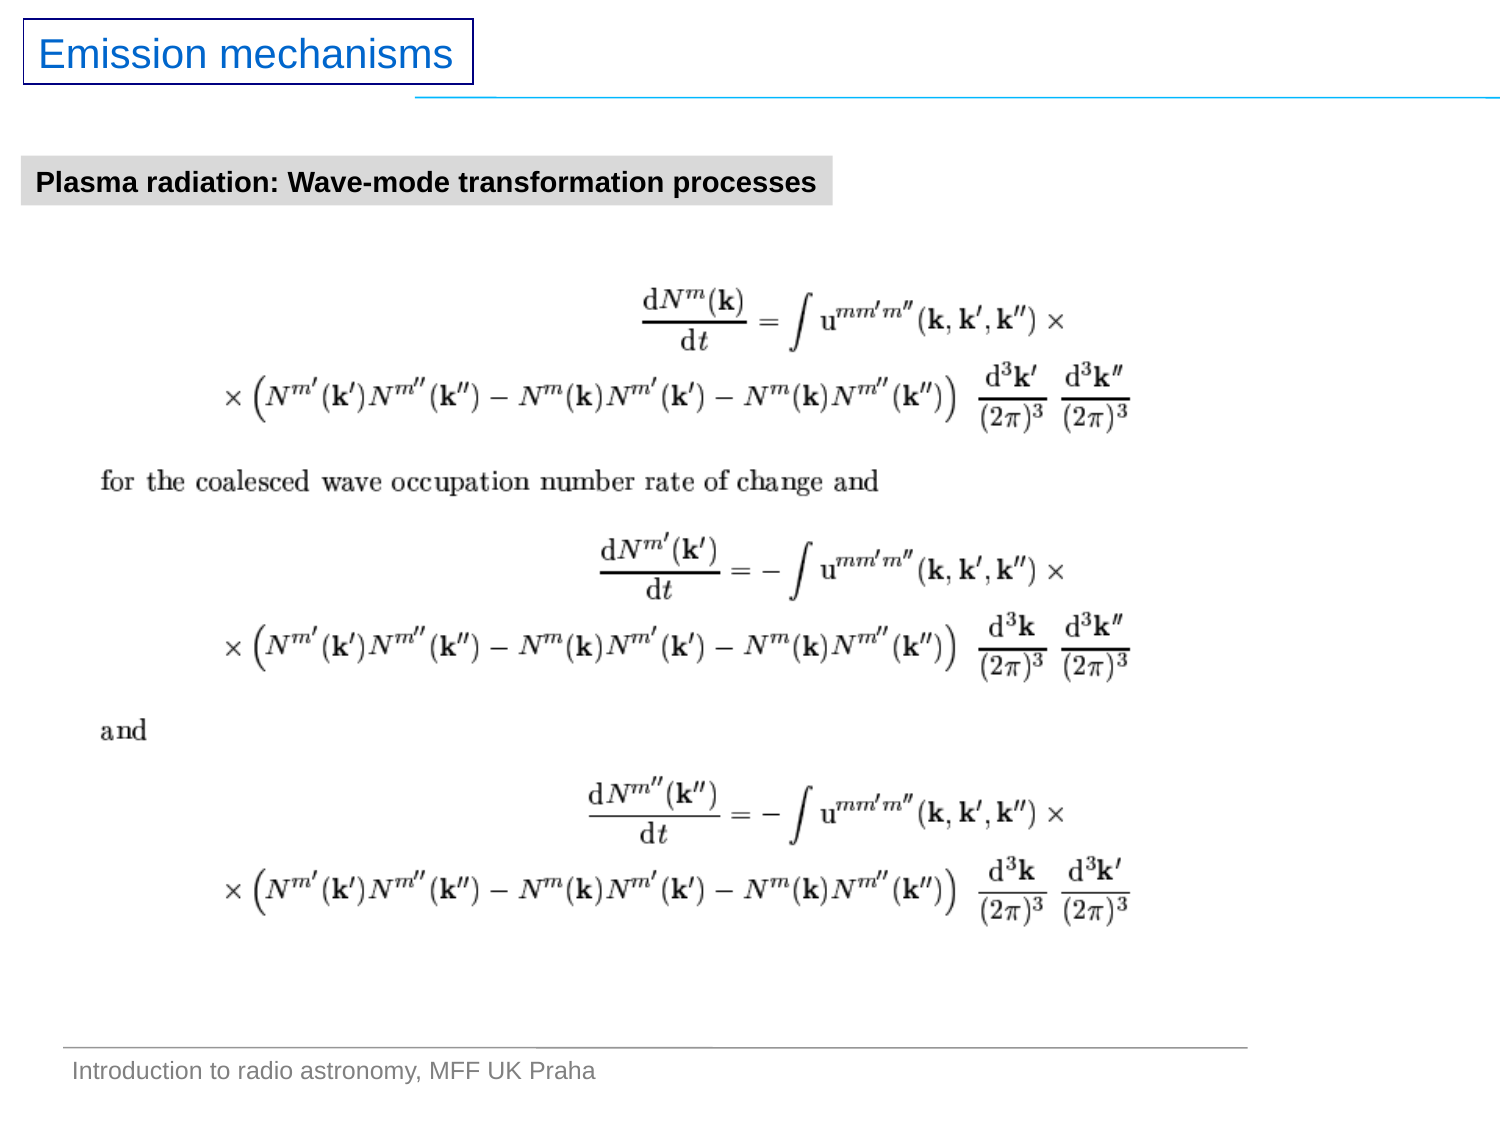

Emission mechanisms
Plasma radiation: Wave-mode transformation processes
Introduction to radio astronomy